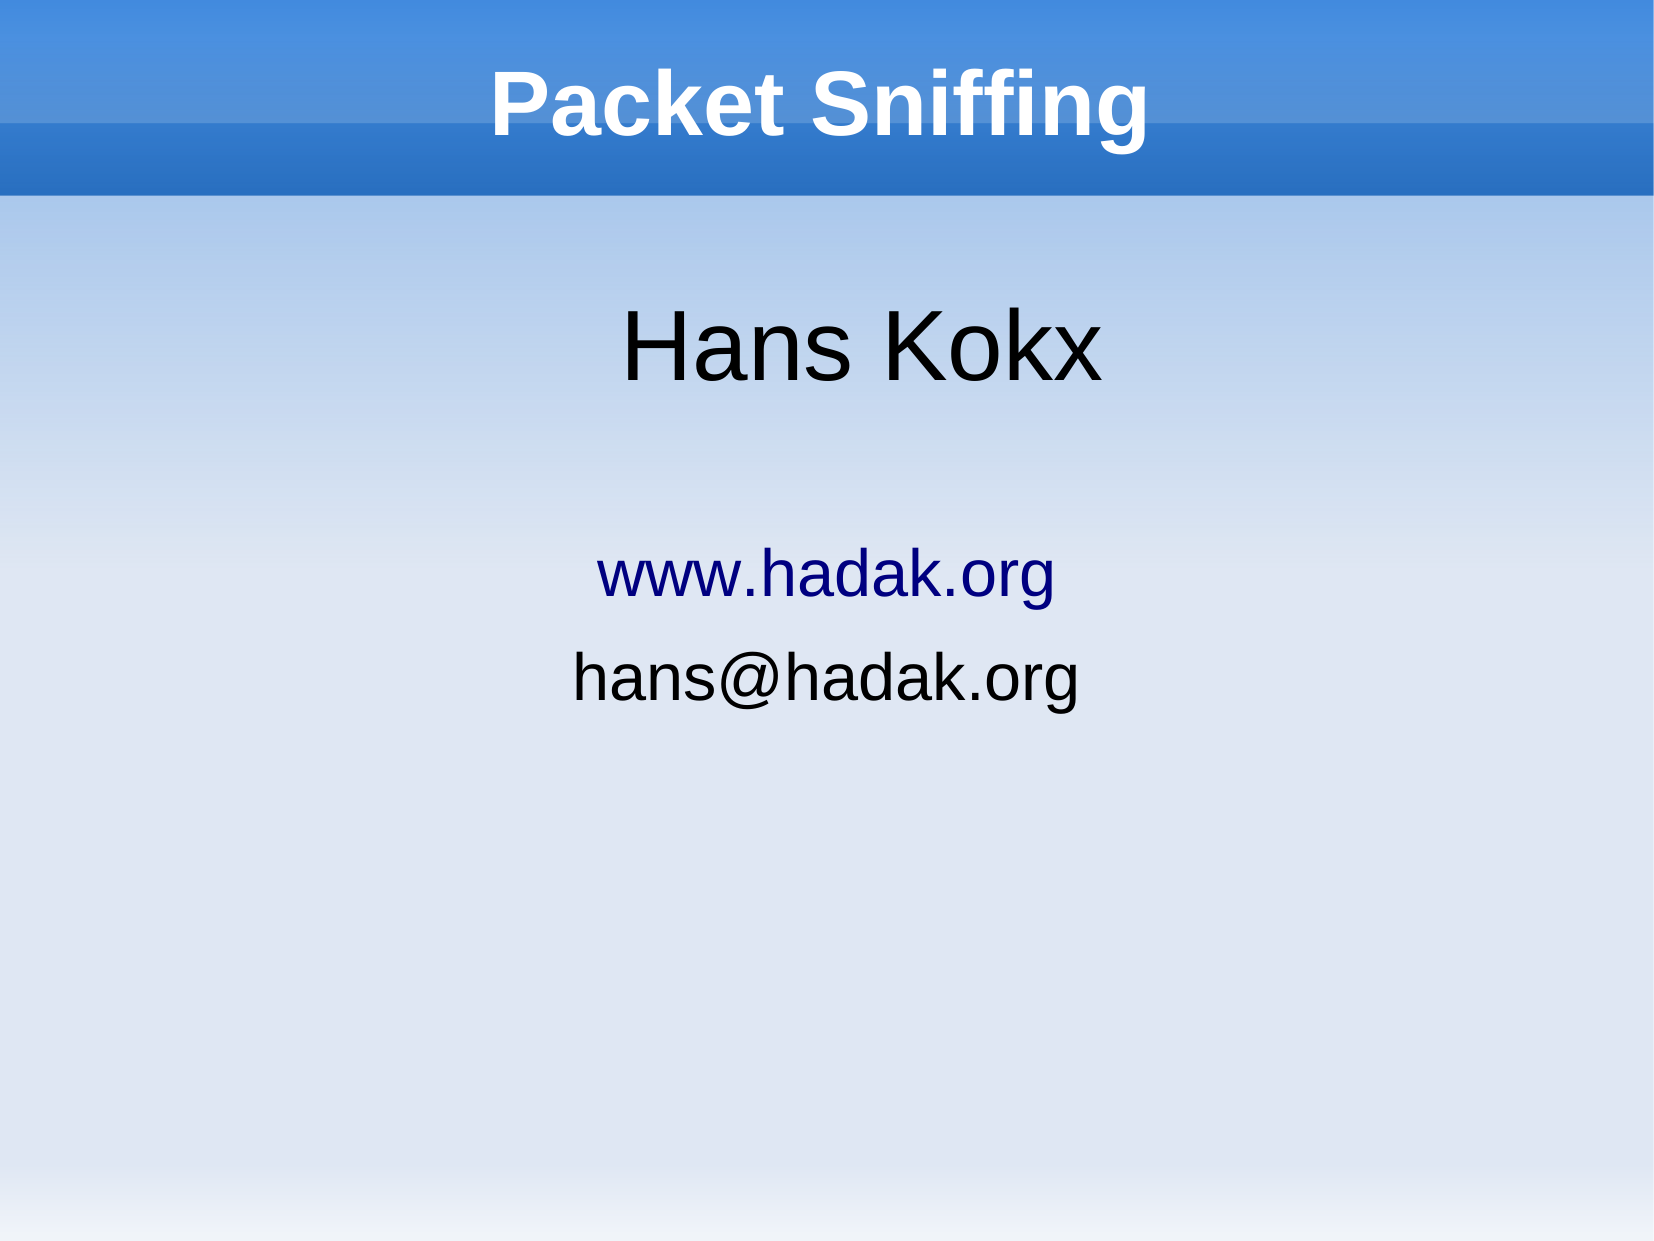

# Packet Sniffing
Hans Kokx
www.hadak.org
hans@hadak.org